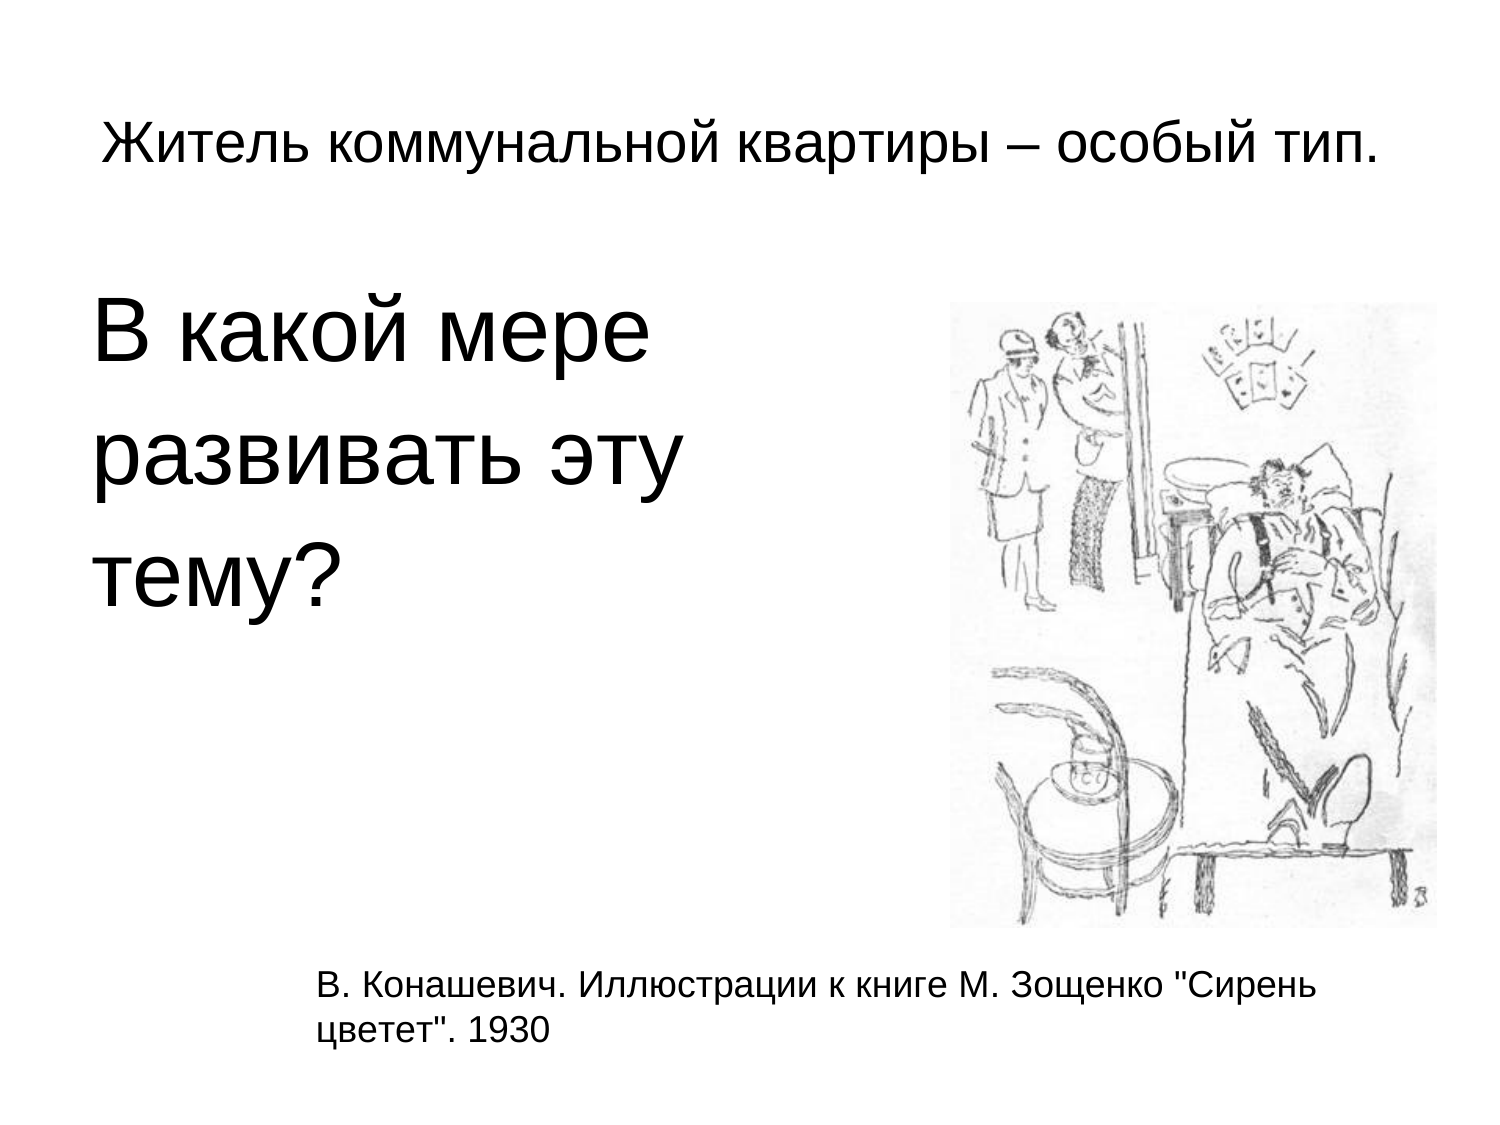

# Житель коммунальной квартиры – особый тип.
В какой мере
развивать эту
тему?
В. Конашевич. Иллюстрации к книге М. Зощенко "Сирень цветет". 1930